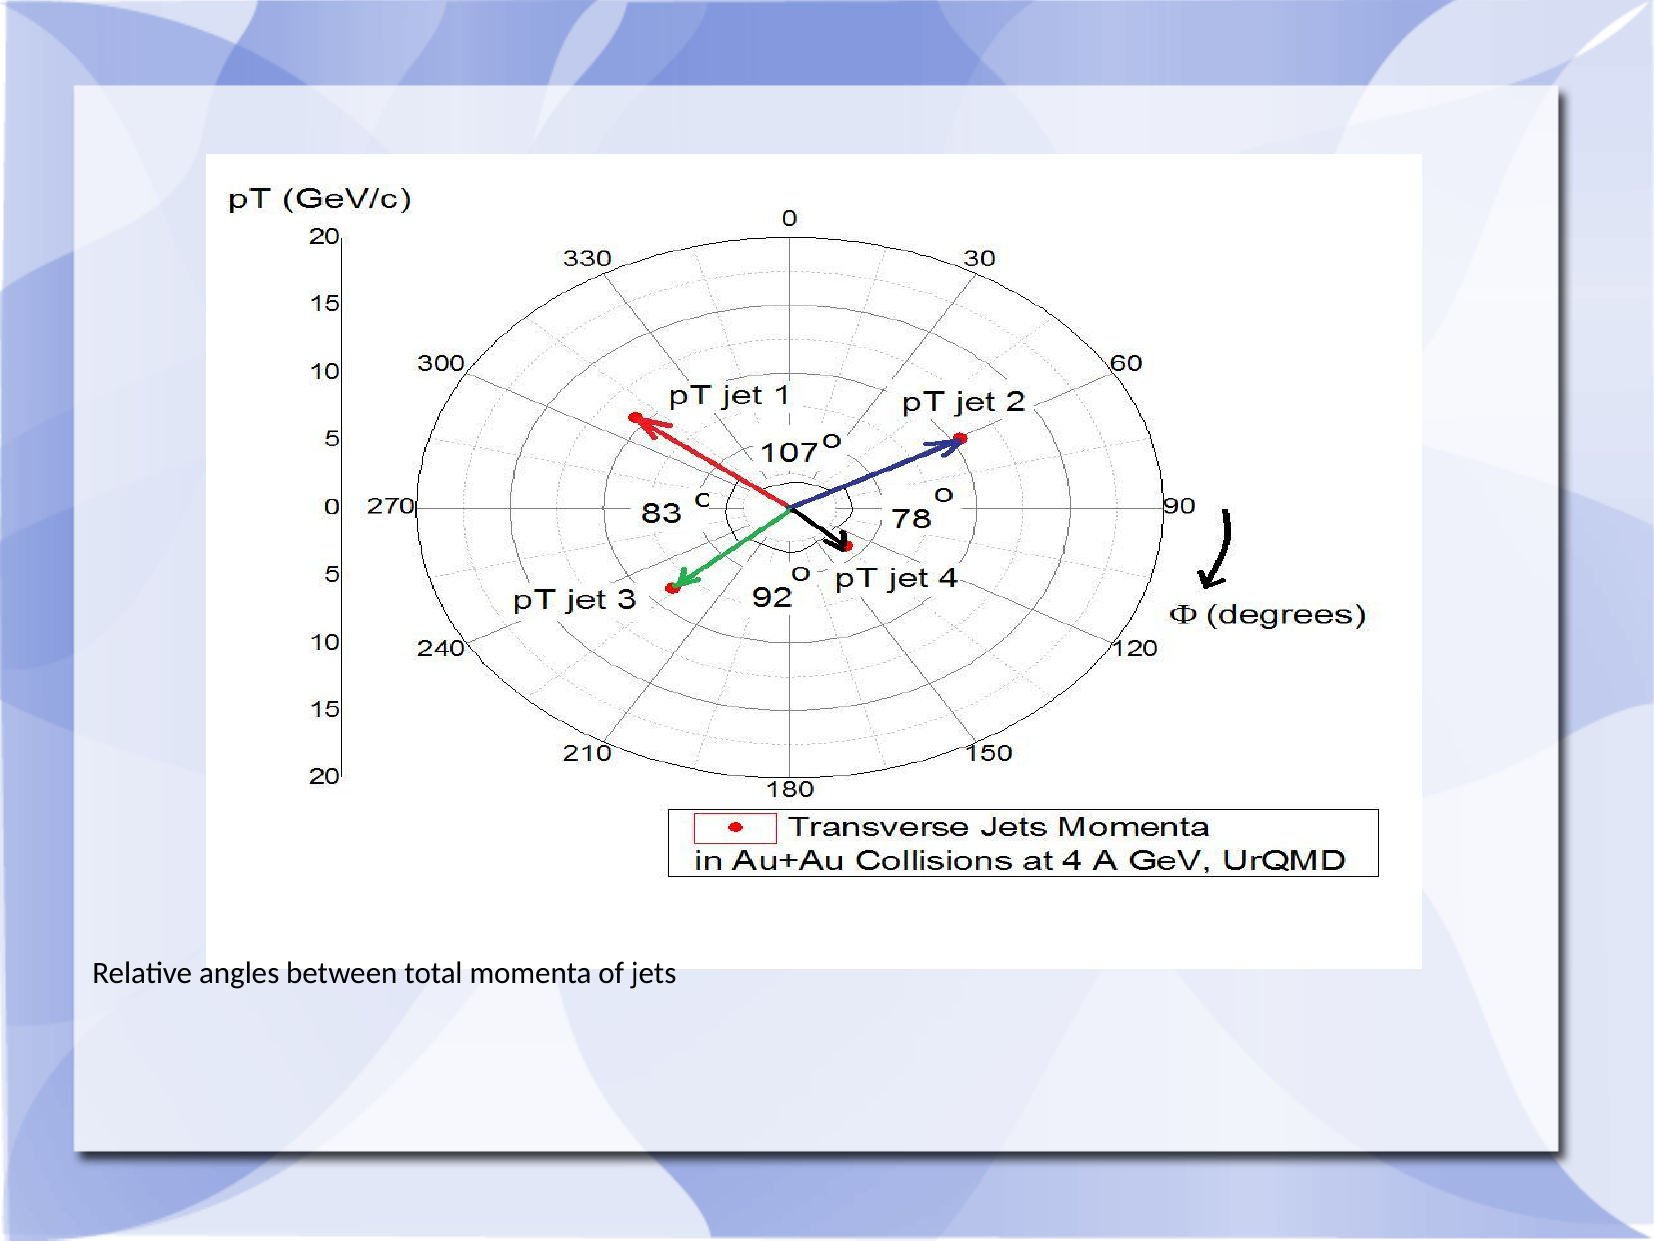

Relative angles between total momenta of jets